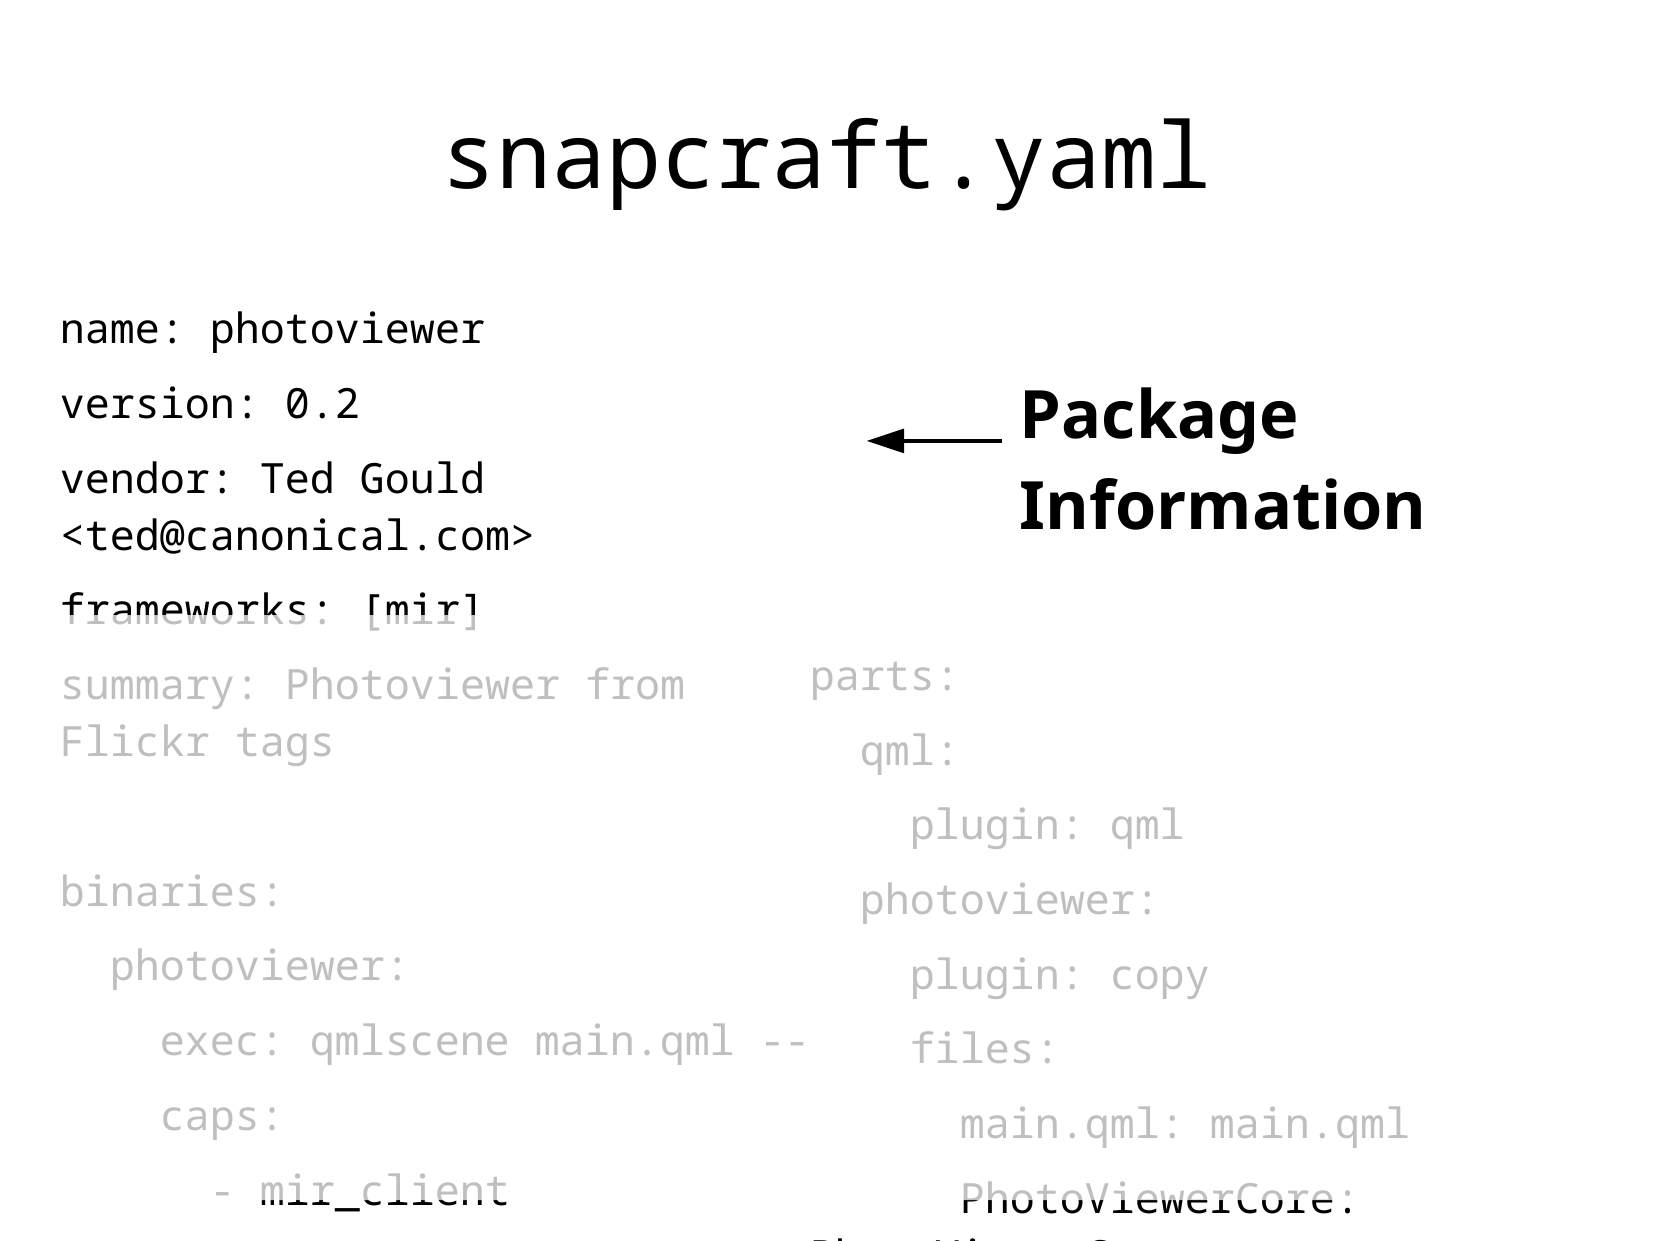

# snapcraft.yaml
name: photoviewer
version: 0.2
vendor: Ted Gould <ted@canonical.com>
frameworks: [mir]
summary: Photoviewer from Flickr tags
binaries:
 photoviewer:
 exec: qmlscene main.qml --
 caps:
 - mir_client
 - network-client
Package
Information
parts:
 qml:
 plugin: qml
 photoviewer:
 plugin: copy
 files:
 main.qml: main.qml
 PhotoViewerCore: PhotoViewerCore